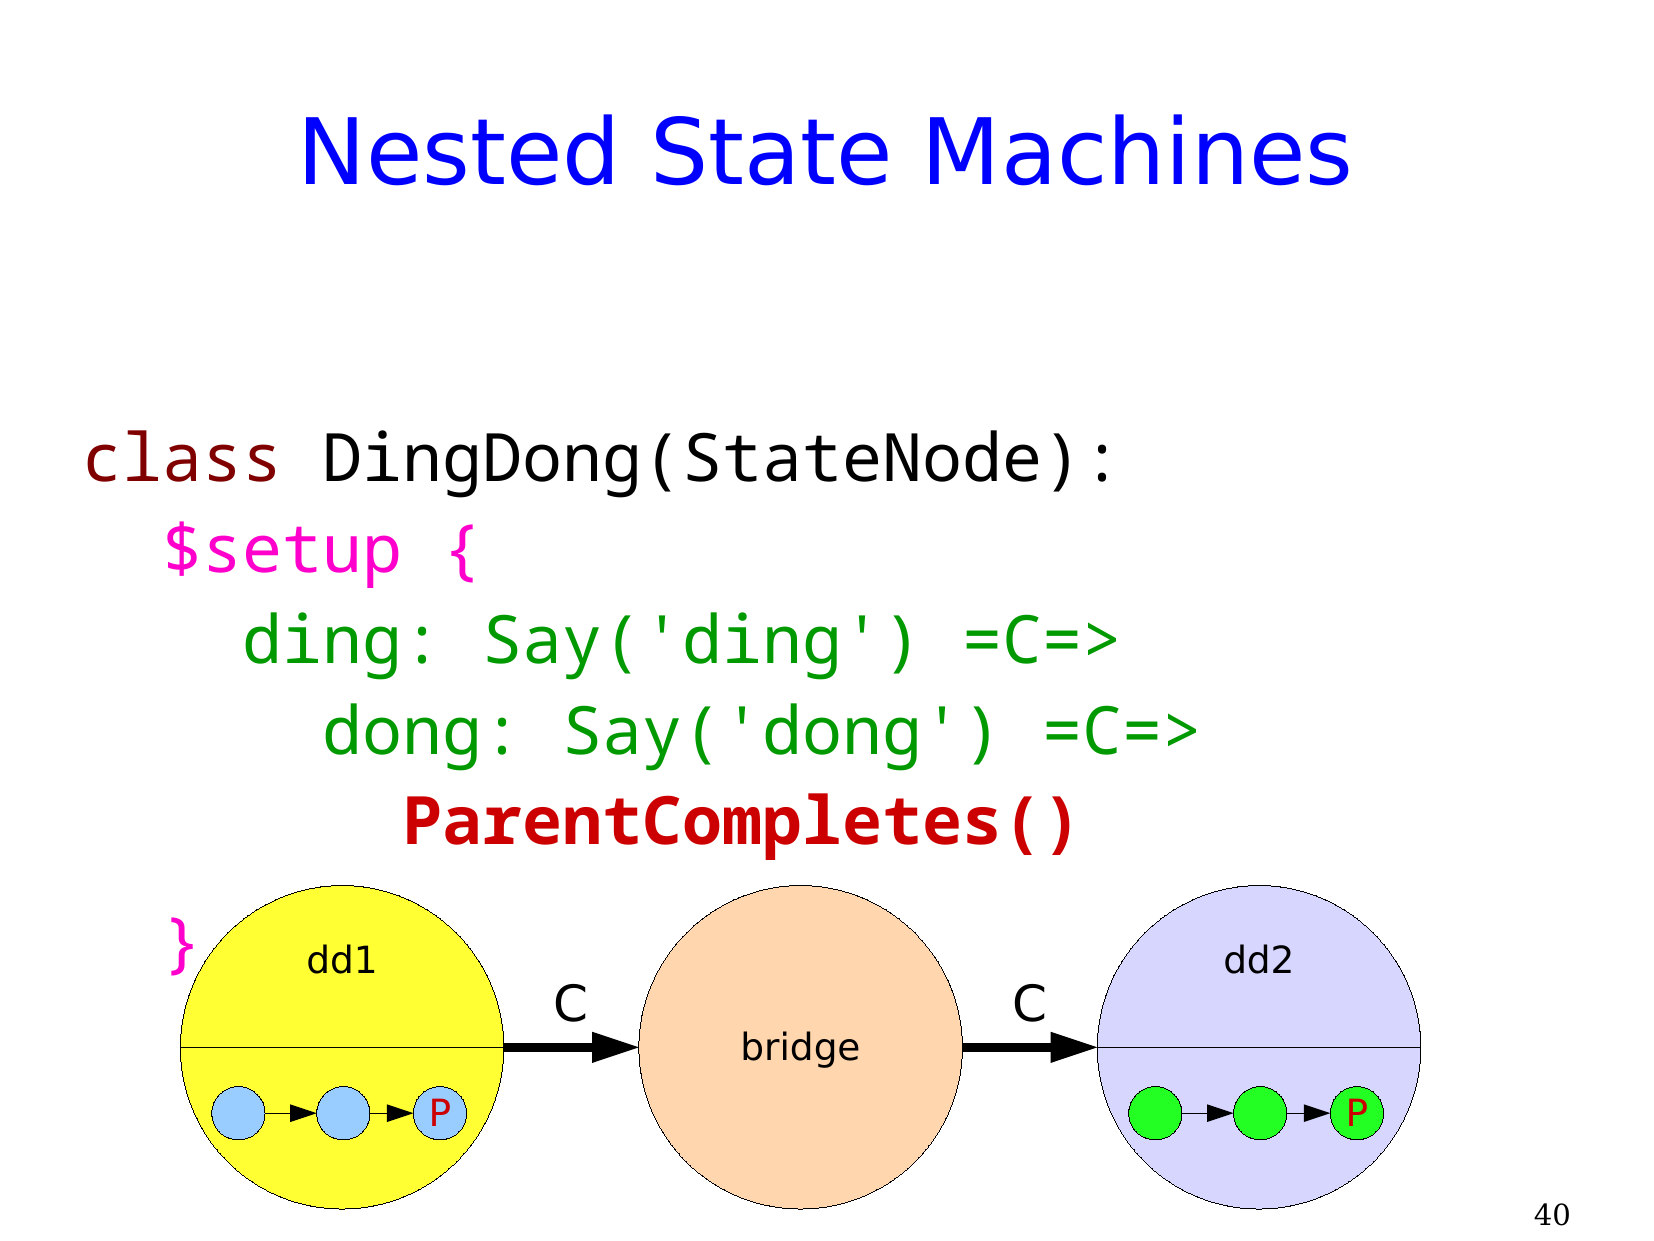

# Nested State Machines
class DingDong(StateNode):
 $setup {
 ding: Say('ding') =C=>
 dong: Say('dong') =C=>
 ParentCompletes()
 }
dd1
bridge
dd2
P
P
40